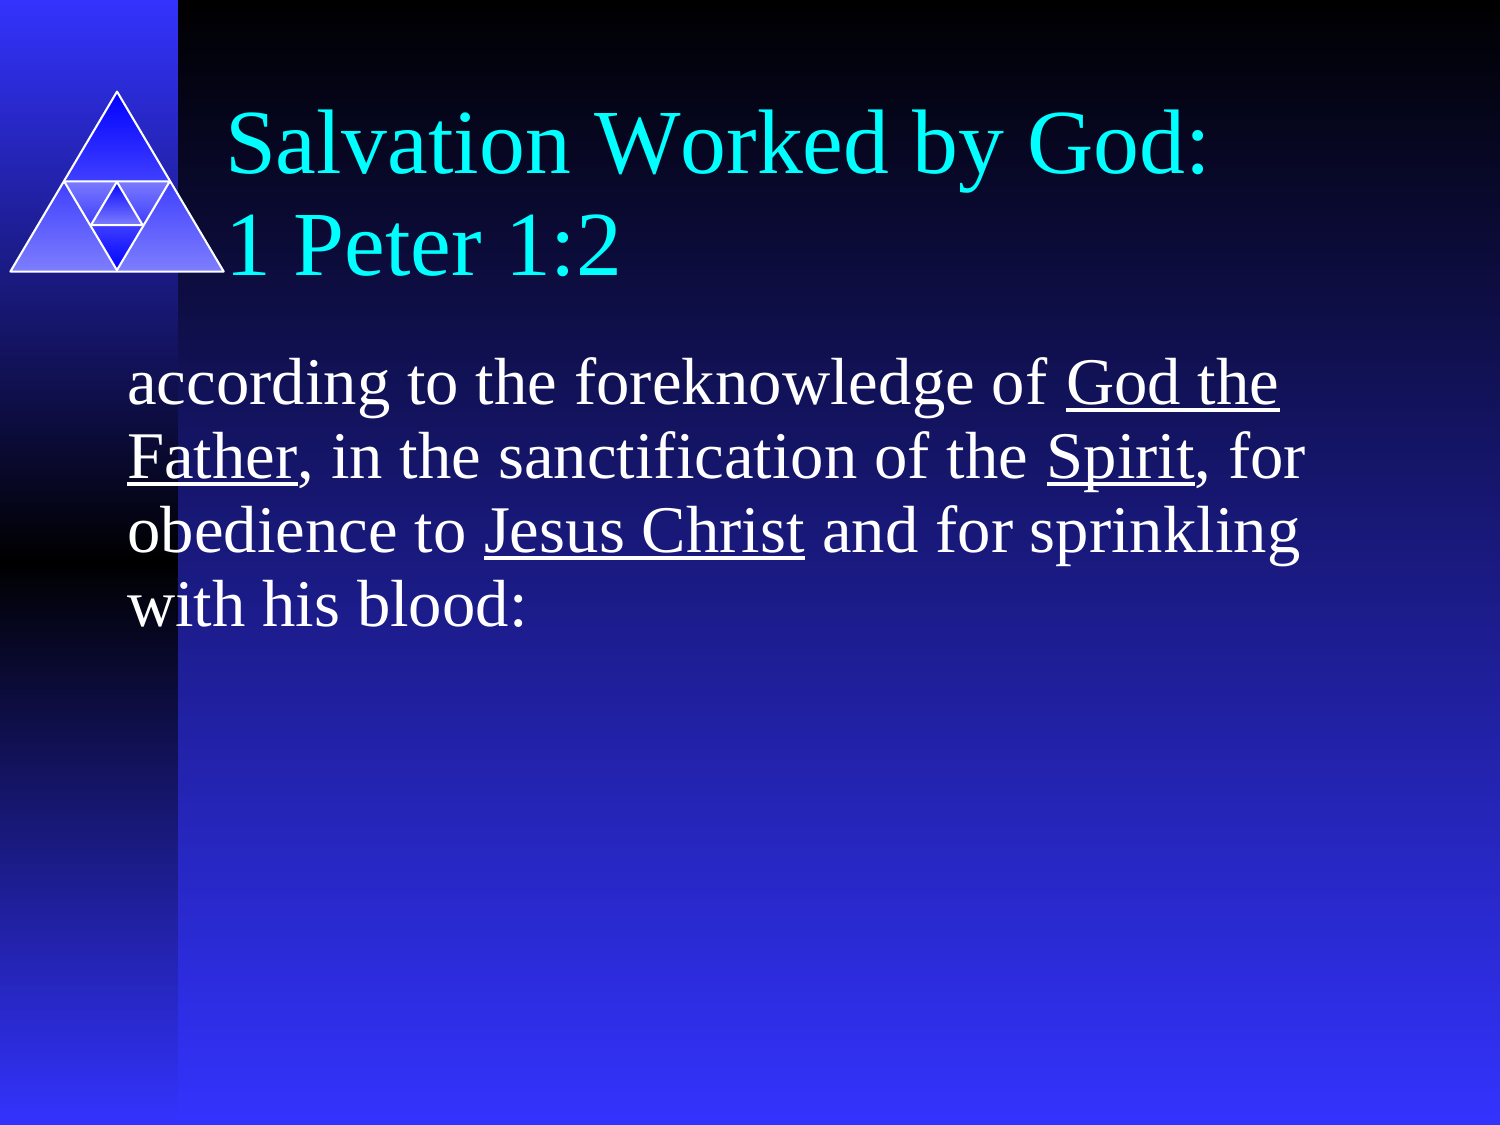

# Salvation Worked by God: 1 Peter 1:2
according to the foreknowledge of God the Father, in the sanctification of the Spirit, for obedience to Jesus Christ and for sprinkling with his blood: